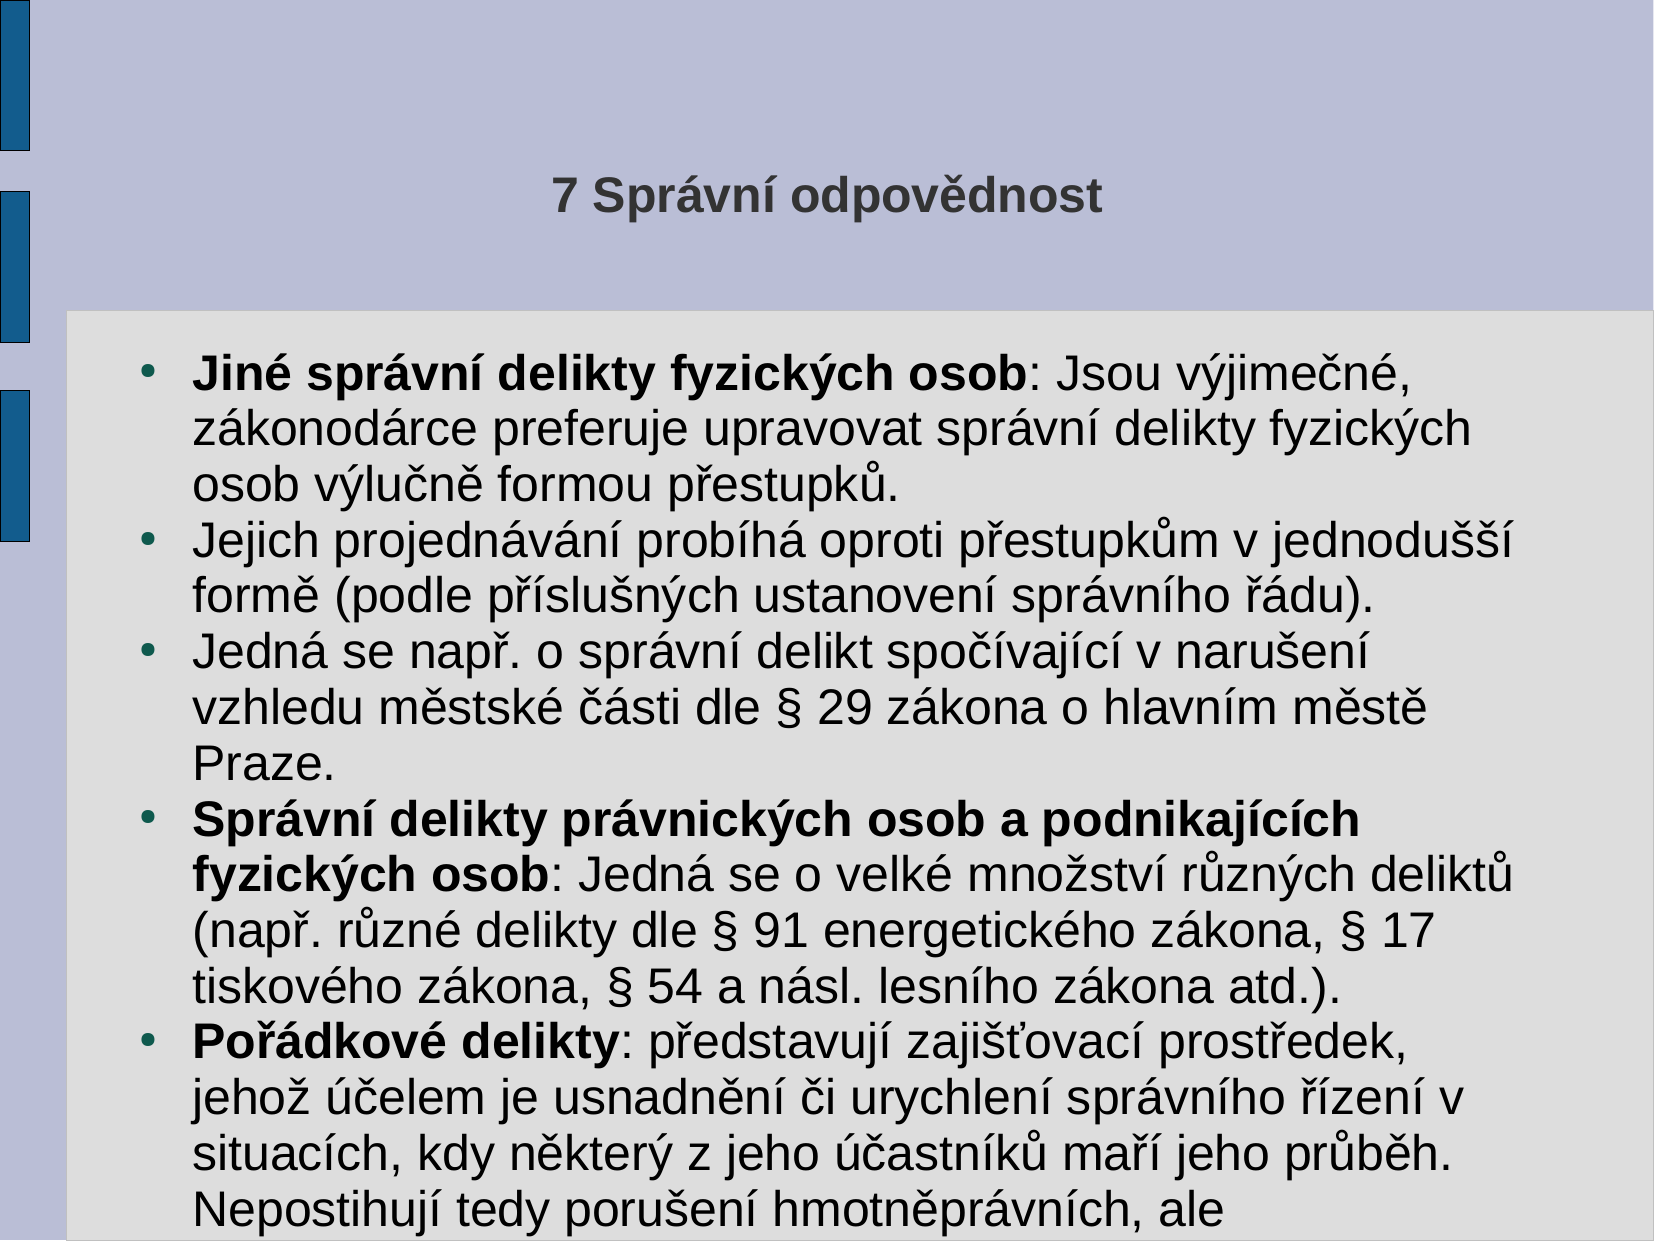

# 7 Správní odpovědnost
Jiné správní delikty fyzických osob: Jsou výjimečné, zákonodárce preferuje upravovat správní delikty fyzických osob výlučně formou přestupků.
Jejich projednávání probíhá oproti přestupkům v jednodušší formě (podle příslušných ustanovení správního řádu).
Jedná se např. o správní delikt spočívající v narušení vzhledu městské části dle § 29 zákona o hlavním městě Praze.
Správní delikty právnických osob a podnikajících fyzických osob: Jedná se o velké množství různých deliktů (např. různé delikty dle § 91 energetického zákona, § 17 tiskového zákona, § 54 a násl. lesního zákona atd.).
Pořádkové delikty: představují zajišťovací prostředek, jehož účelem je usnadnění či urychlení správního řízení v situacích, kdy některý z jeho účastníků maří jeho průběh. Nepostihují tedy porušení hmotněprávních, ale